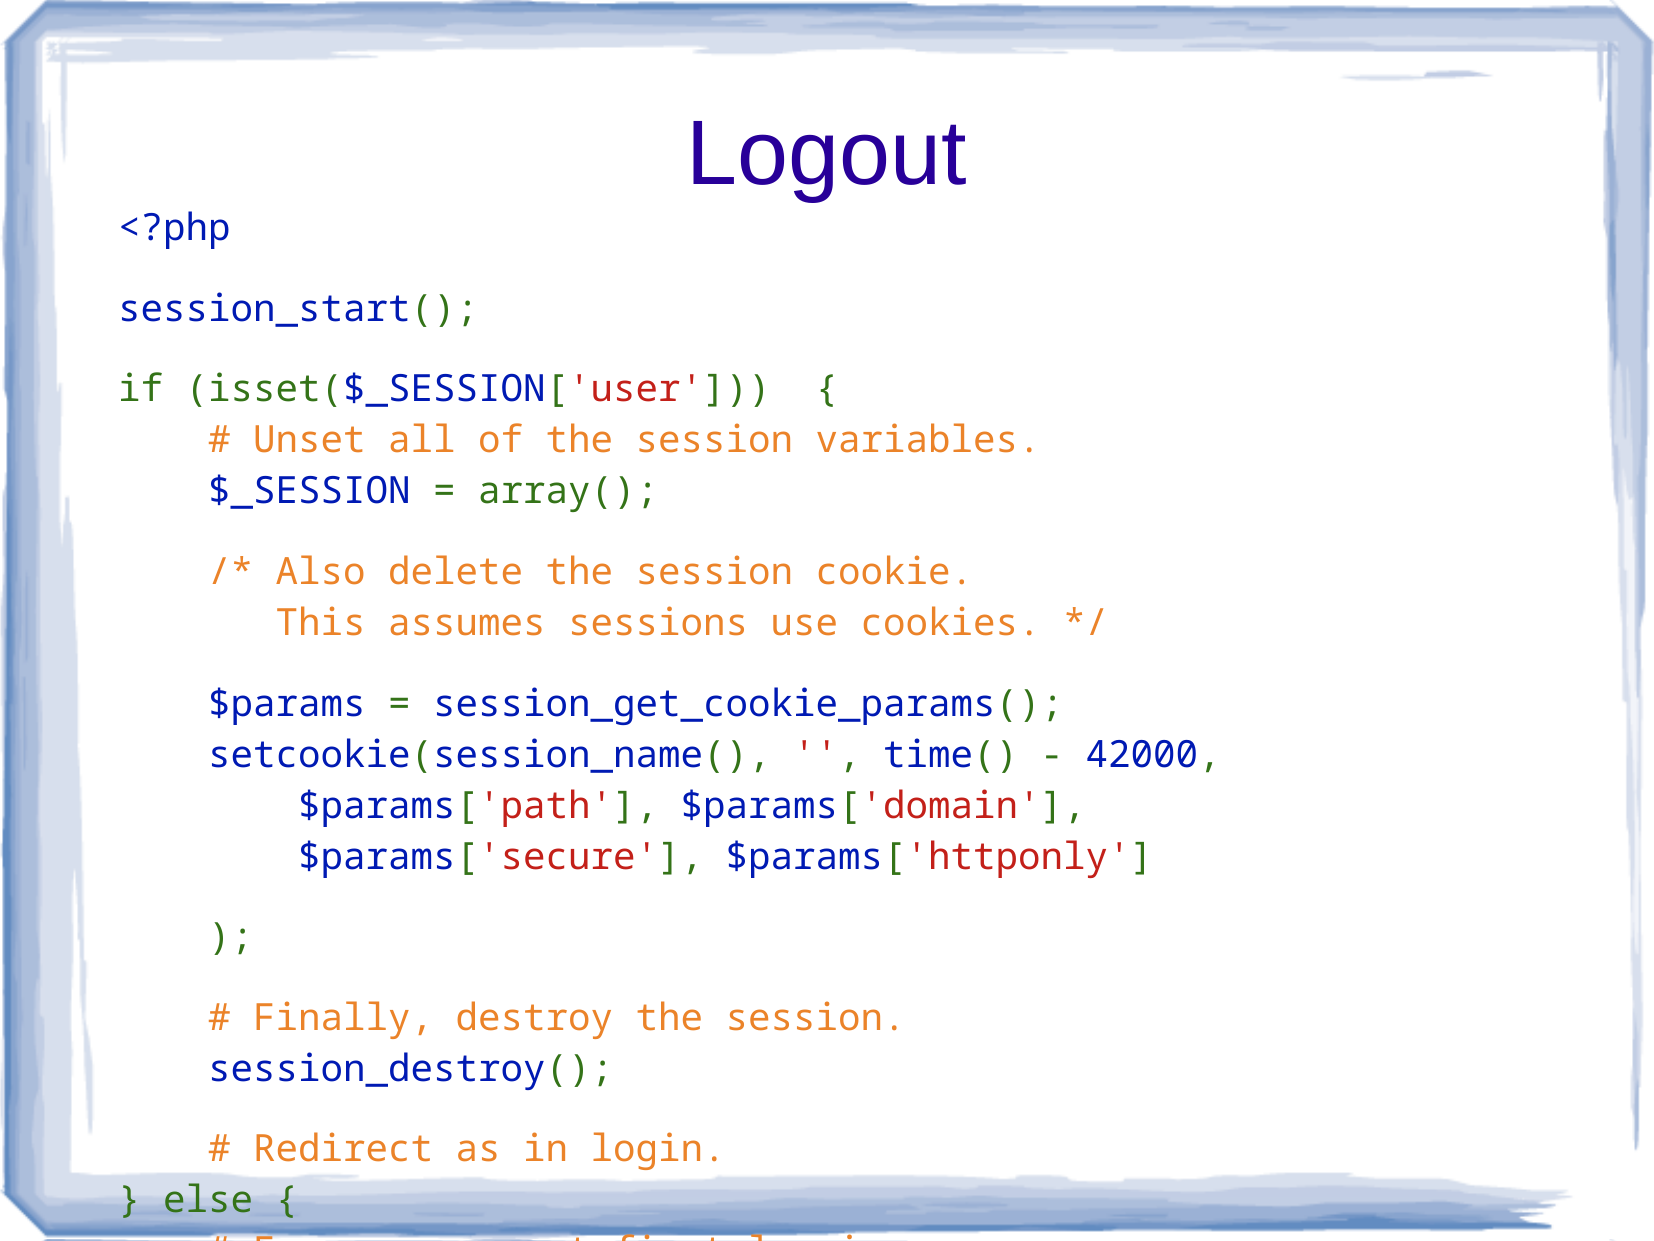

# Logout
<?php
session_start();
if (isset($_SESSION['user']))  {
    # Unset all of the session variables.
    $_SESSION = array();
    /* Also delete the session cookie.
     This assumes sessions use cookies. */
    $params = session_get_cookie_params();
    setcookie(session_name(), '', time() - 42000,
        $params['path'], $params['domain'],
        $params['secure'], $params['httponly']
    );
    # Finally, destroy the session.
    session_destroy();
    # Redirect as in login.
} else {
    # Error: you must first log in.
}
?>